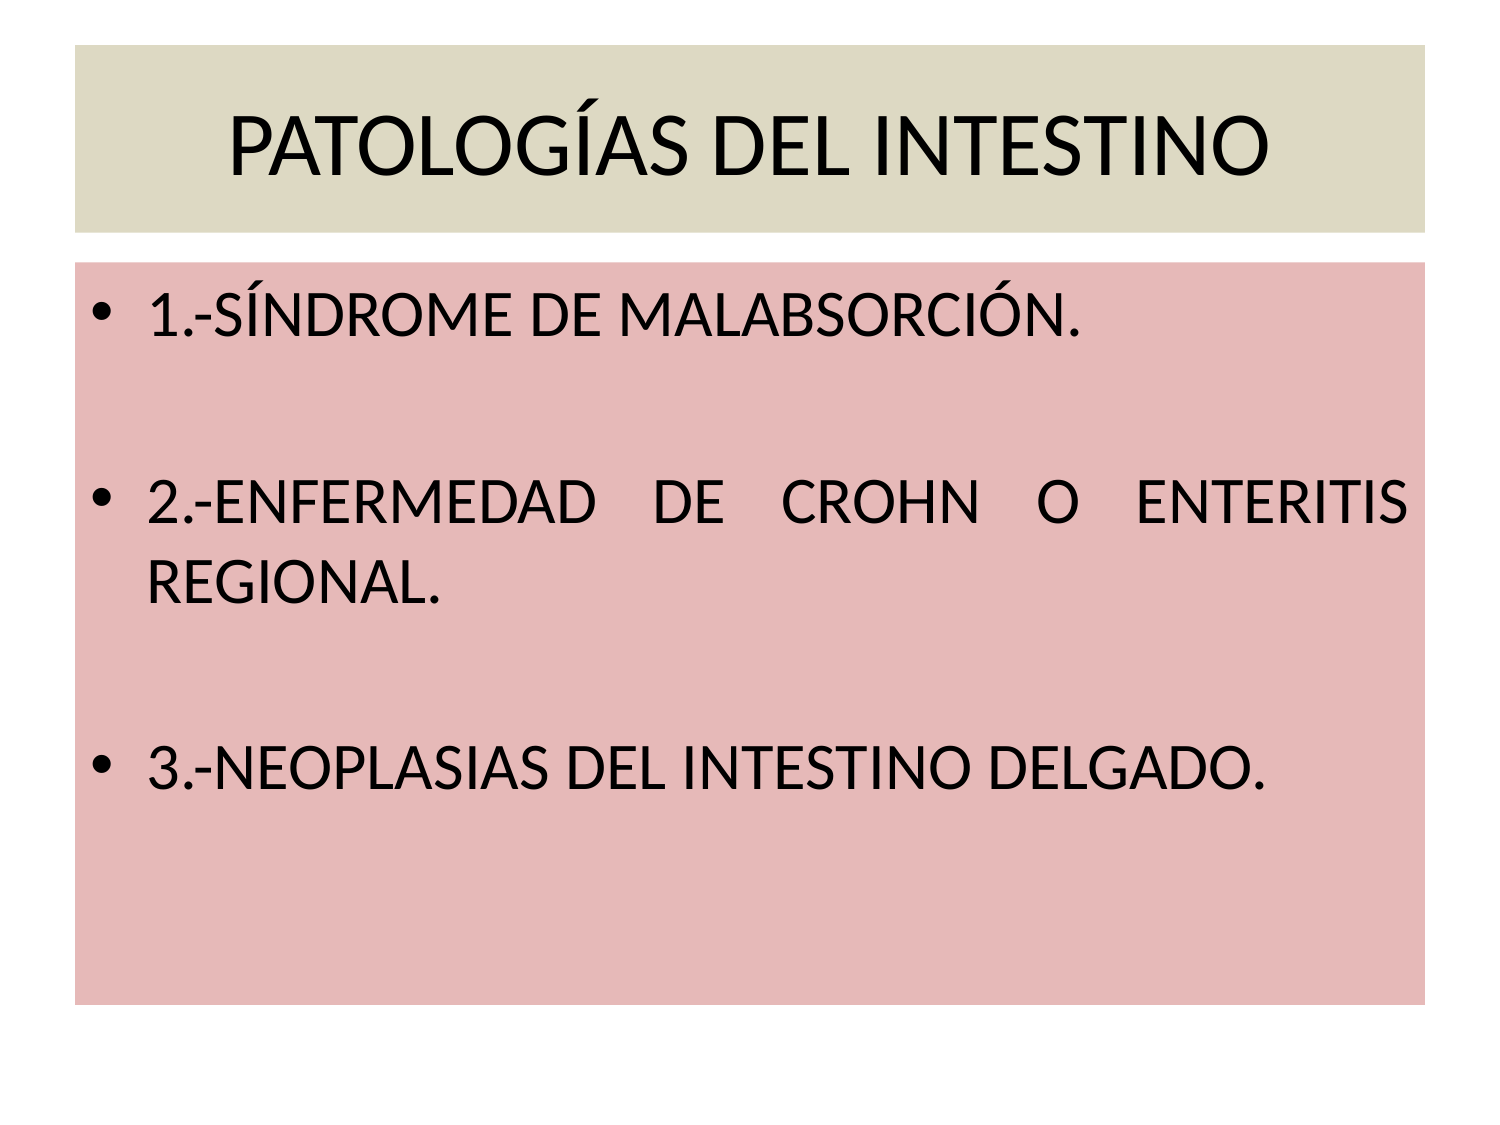

# PATOLOGÍAS DEL INTESTINO
1.-SÍNDROME DE MALABSORCIÓN.
2.-ENFERMEDAD DE CROHN O ENTERITIS REGIONAL.
3.-NEOPLASIAS DEL INTESTINO DELGADO.